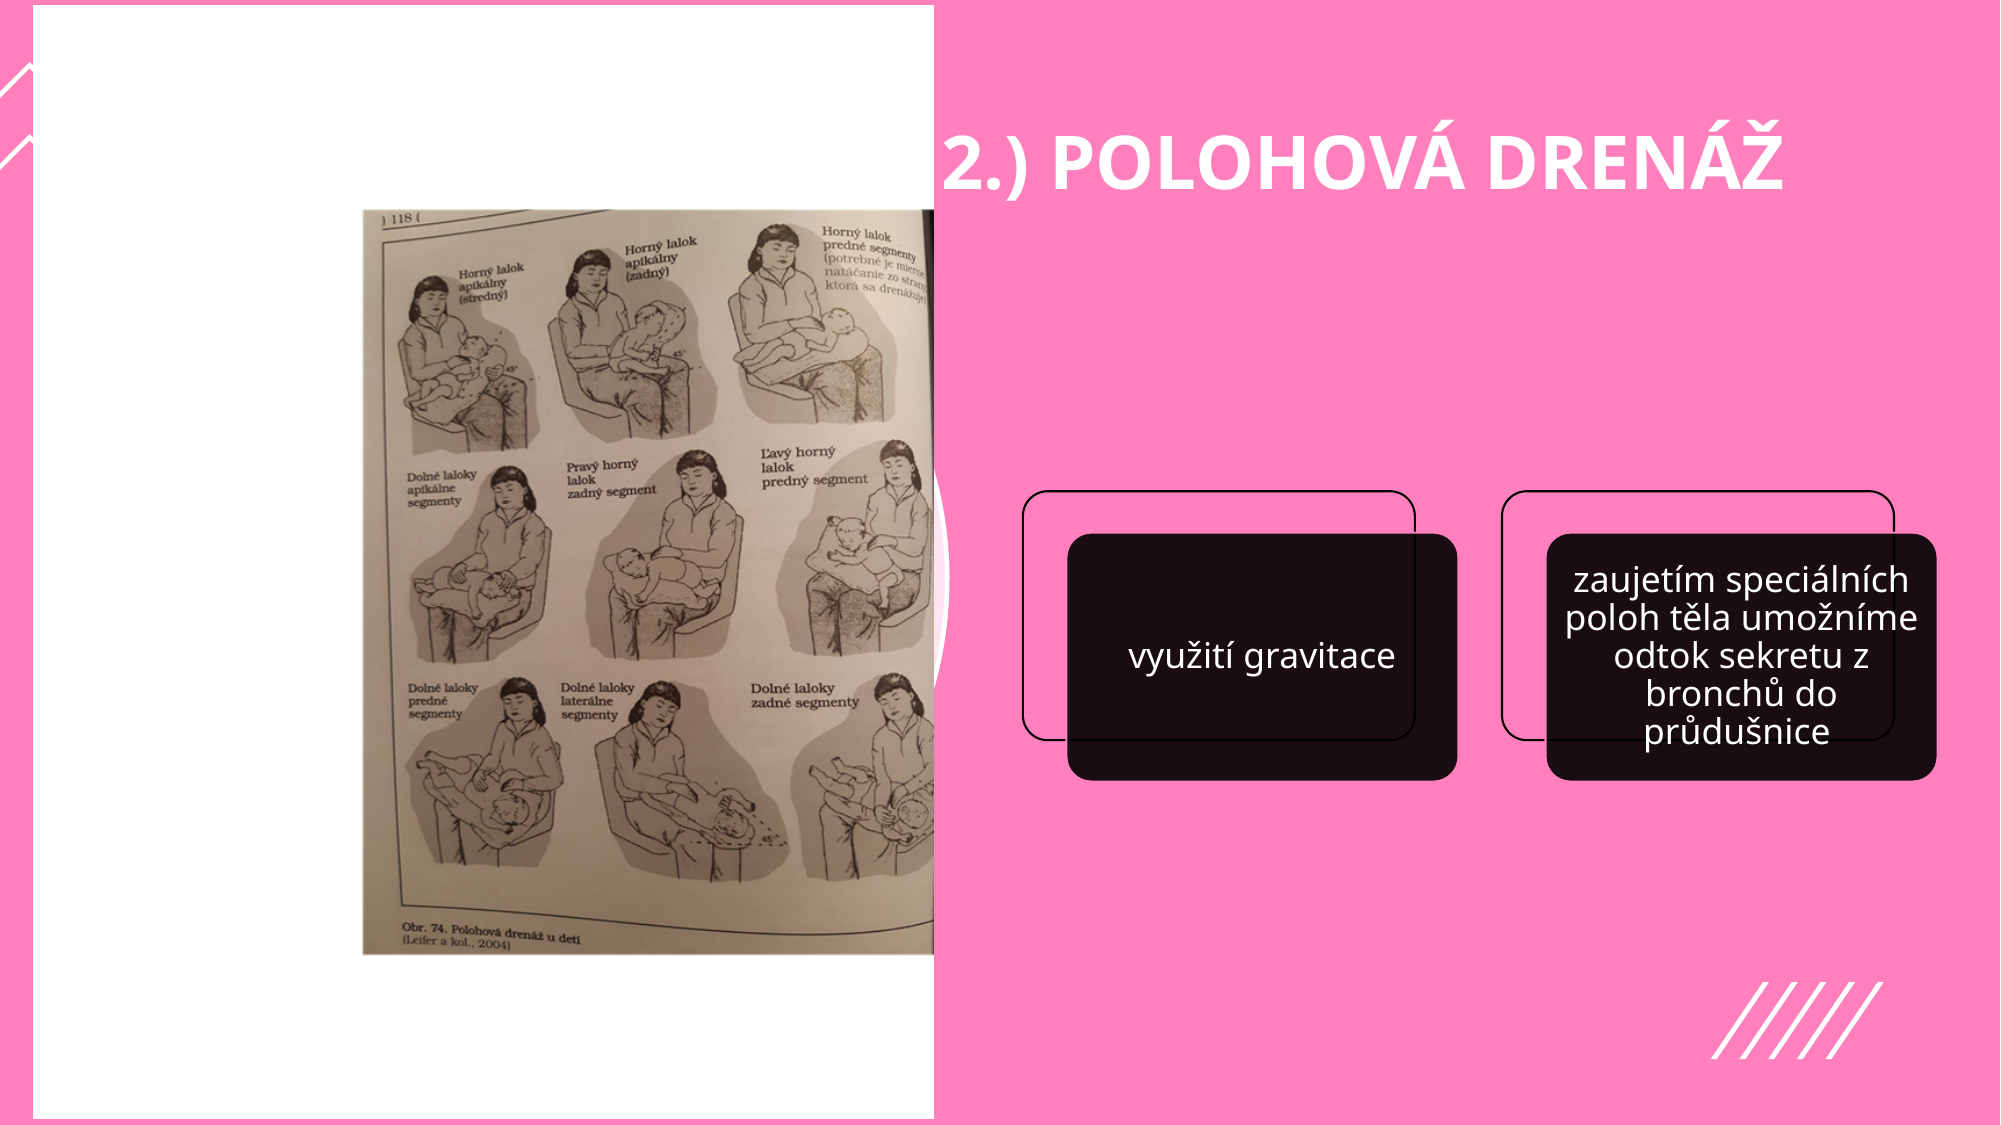

# 2.) POLOHOVÁ DRENÁŽ
využití gravitace
zaujetím speciálních poloh těla umožníme odtok sekretu z bronchů do průdušnice